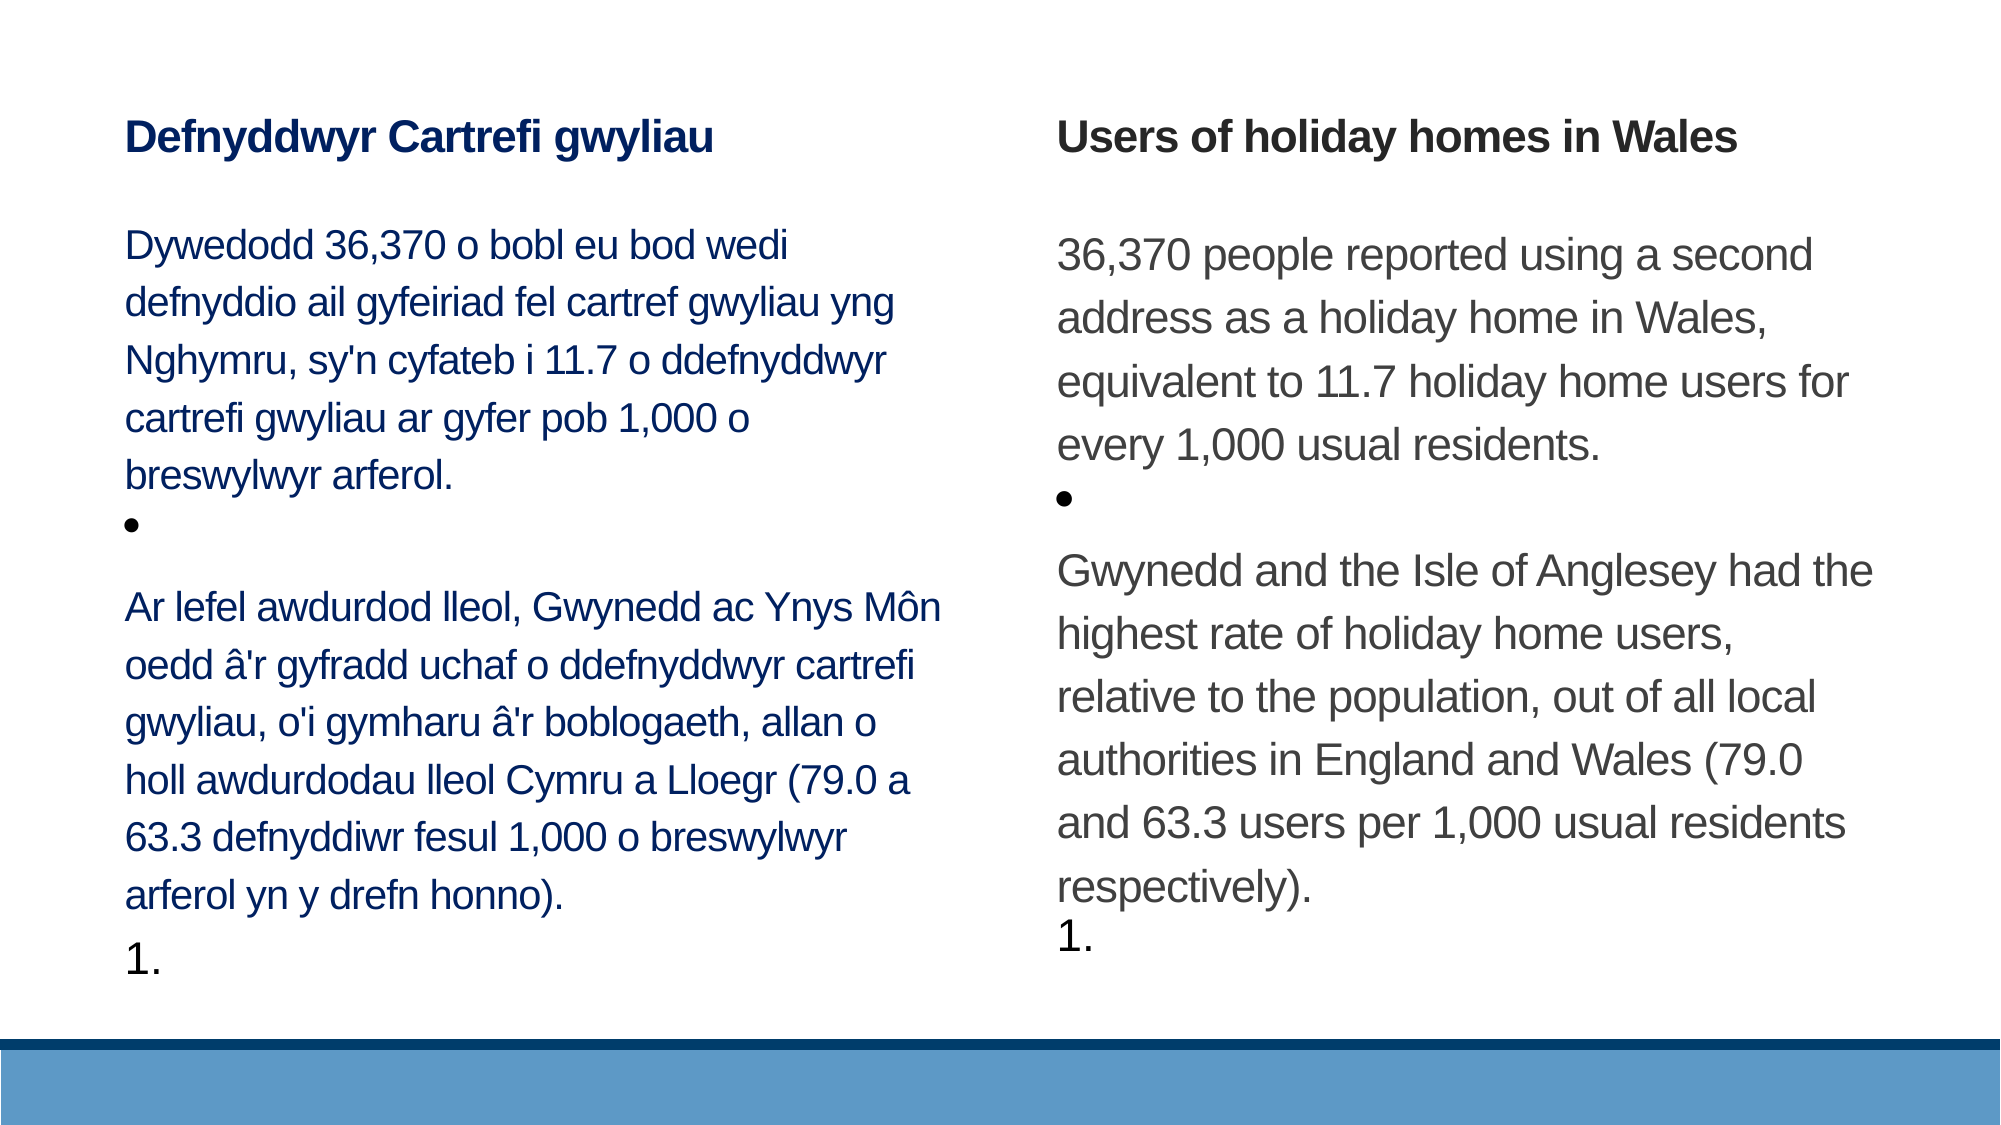

Defnyddwyr Cartrefi gwyliau
Dywedodd 36,370 o bobl eu bod wedi defnyddio ail gyfeiriad fel cartref gwyliau yng Nghymru, sy'n cyfateb i 11.7 o ddefnyddwyr cartrefi gwyliau ar gyfer pob 1,000 o breswylwyr arferol.
Ar lefel awdurdod lleol, Gwynedd ac Ynys Môn oedd â'r gyfradd uchaf o ddefnyddwyr cartrefi gwyliau, o'i gymharu â'r boblogaeth, allan o holl awdurdodau lleol Cymru a Lloegr (79.0 a 63.3 defnyddiwr fesul 1,000 o breswylwyr arferol yn y drefn honno).
Users of holiday homes in Wales
36,370 people reported using a second address as a holiday home in Wales, equivalent to 11.7 holiday home users for every 1,000 usual residents.
Gwynedd and the Isle of Anglesey had the highest rate of holiday home users, relative to the population, out of all local authorities in England and Wales (79.0 and 63.3 users per 1,000 usual residents respectively).